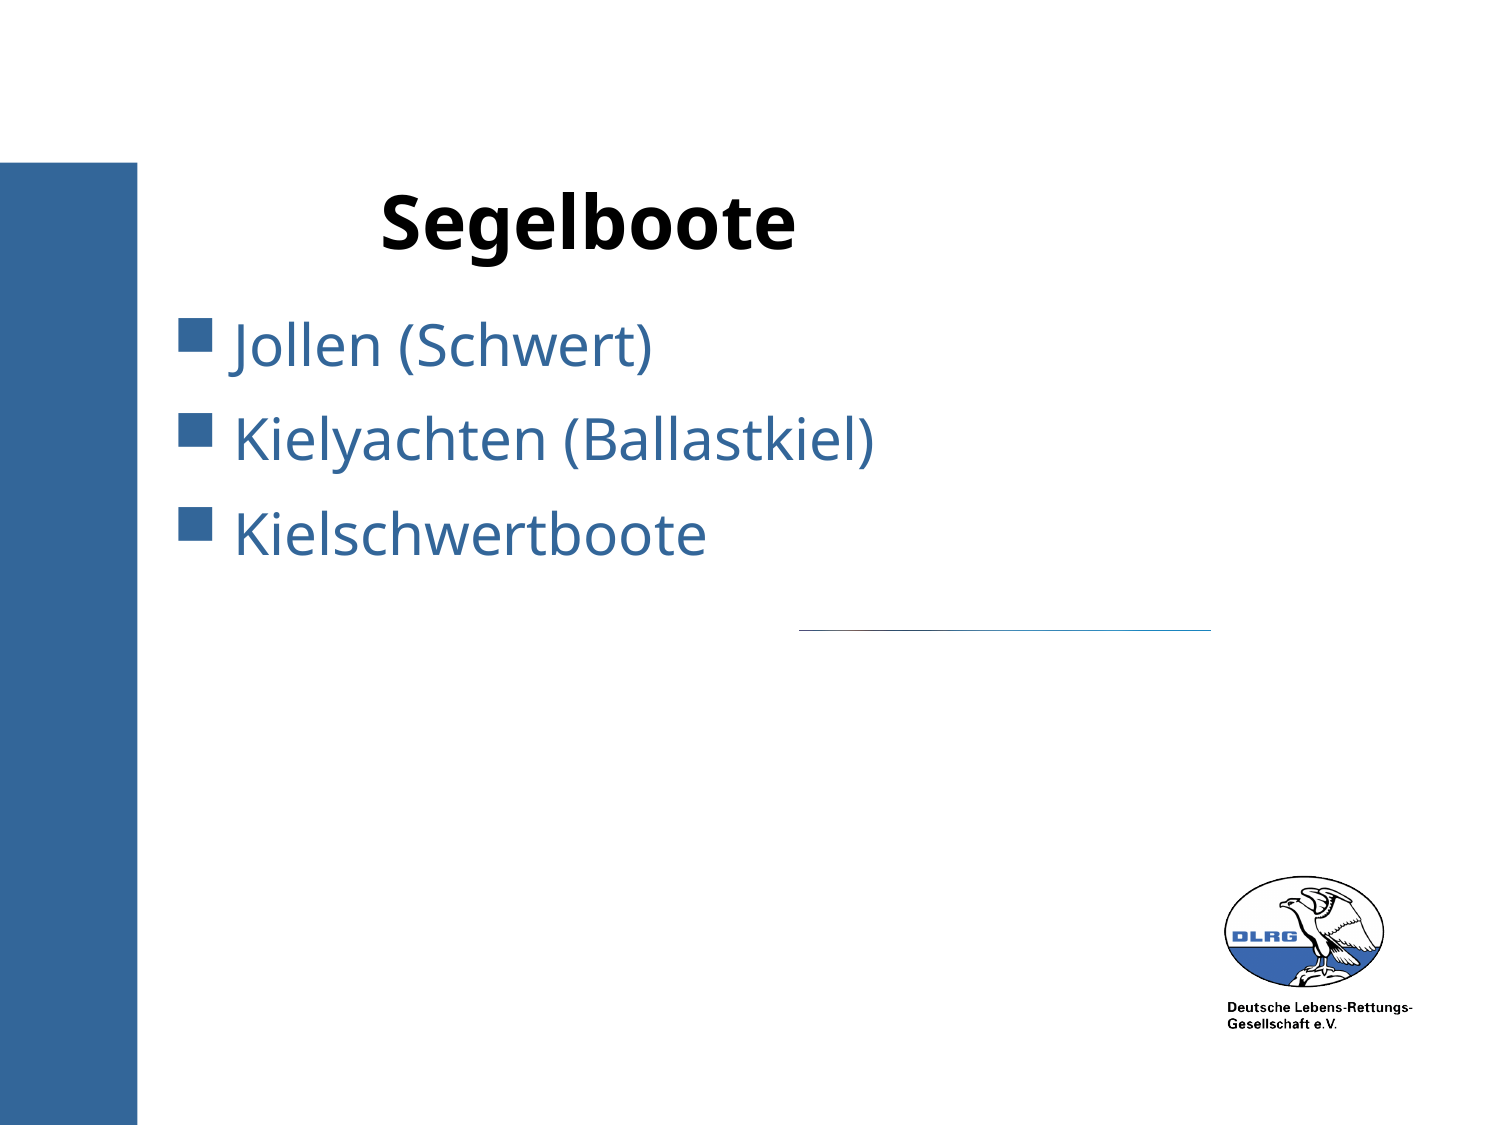

#
Segelboote
 Jollen (Schwert)
 Kielyachten (Ballastkiel)
 Kielschwertboote